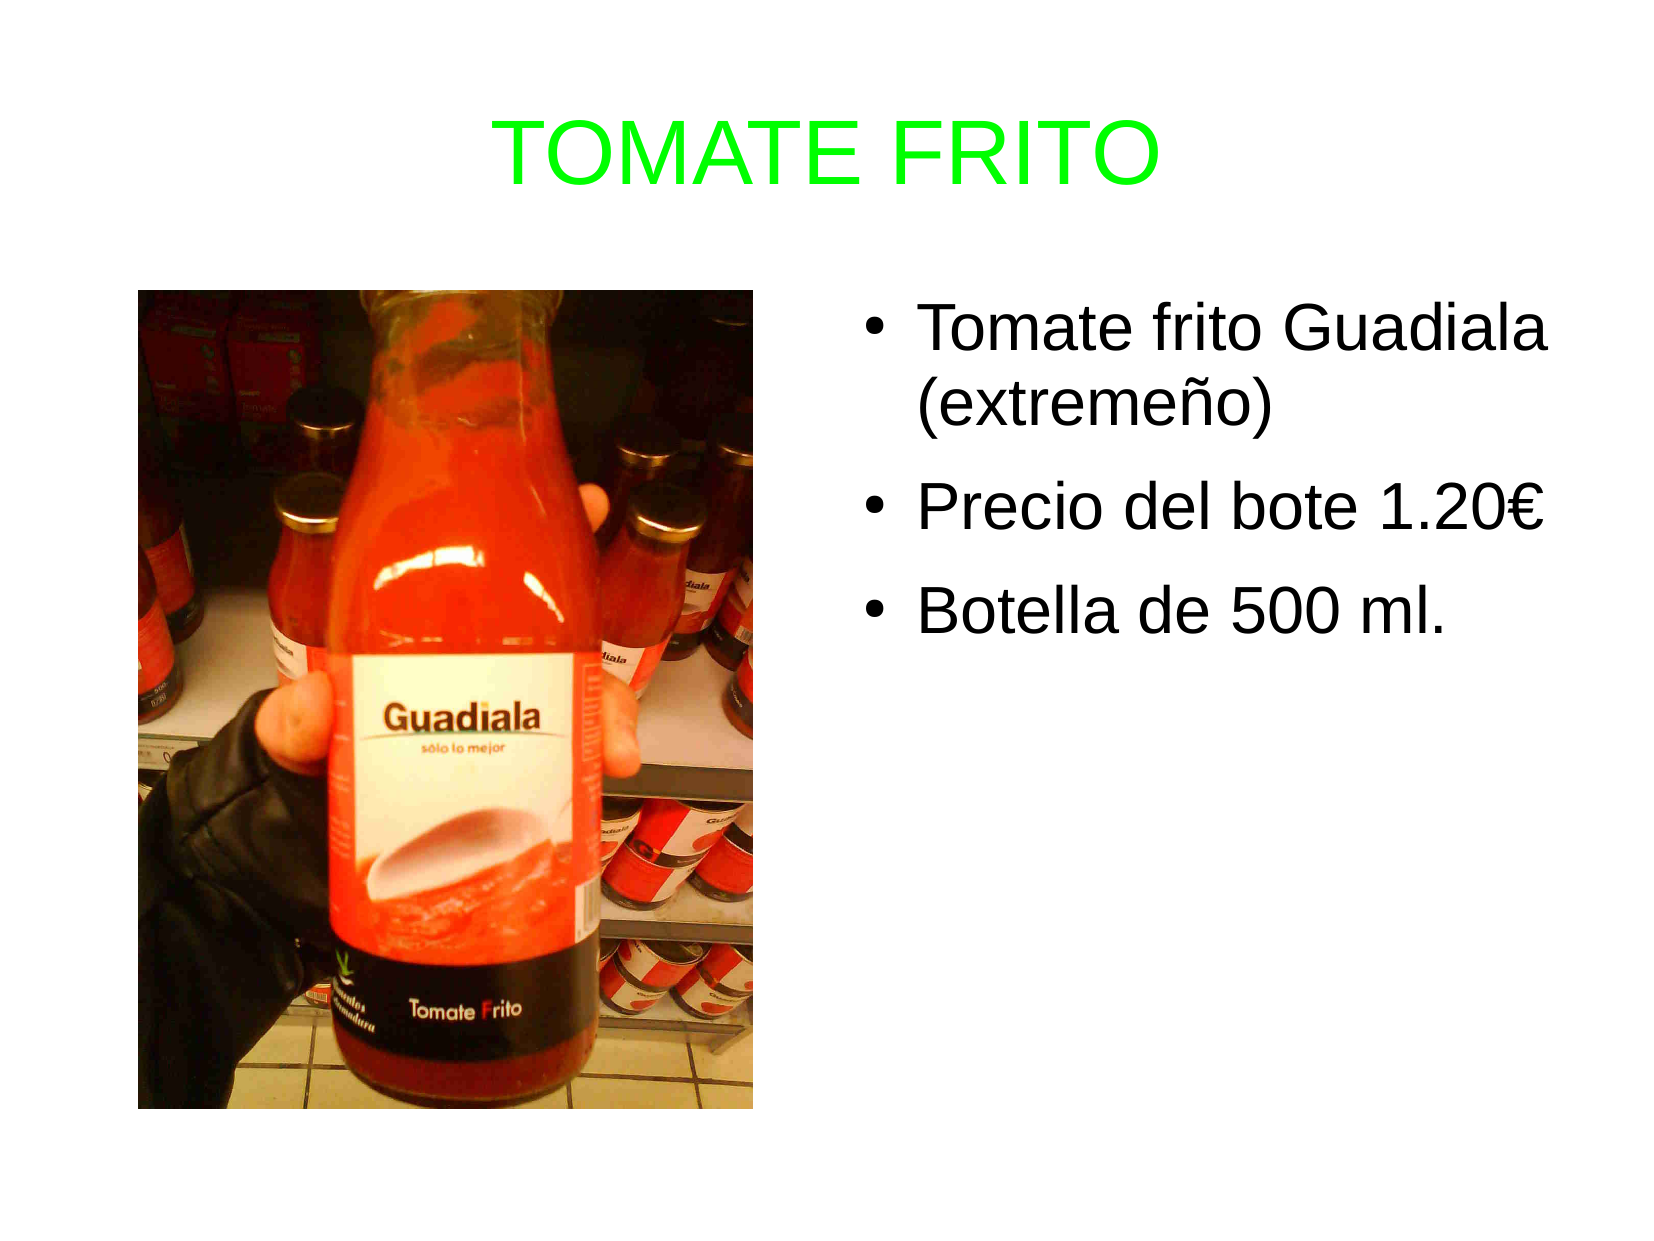

# TOMATE FRITO
Tomate frito Guadiala (extremeño)
Precio del bote 1.20€
Botella de 500 ml.